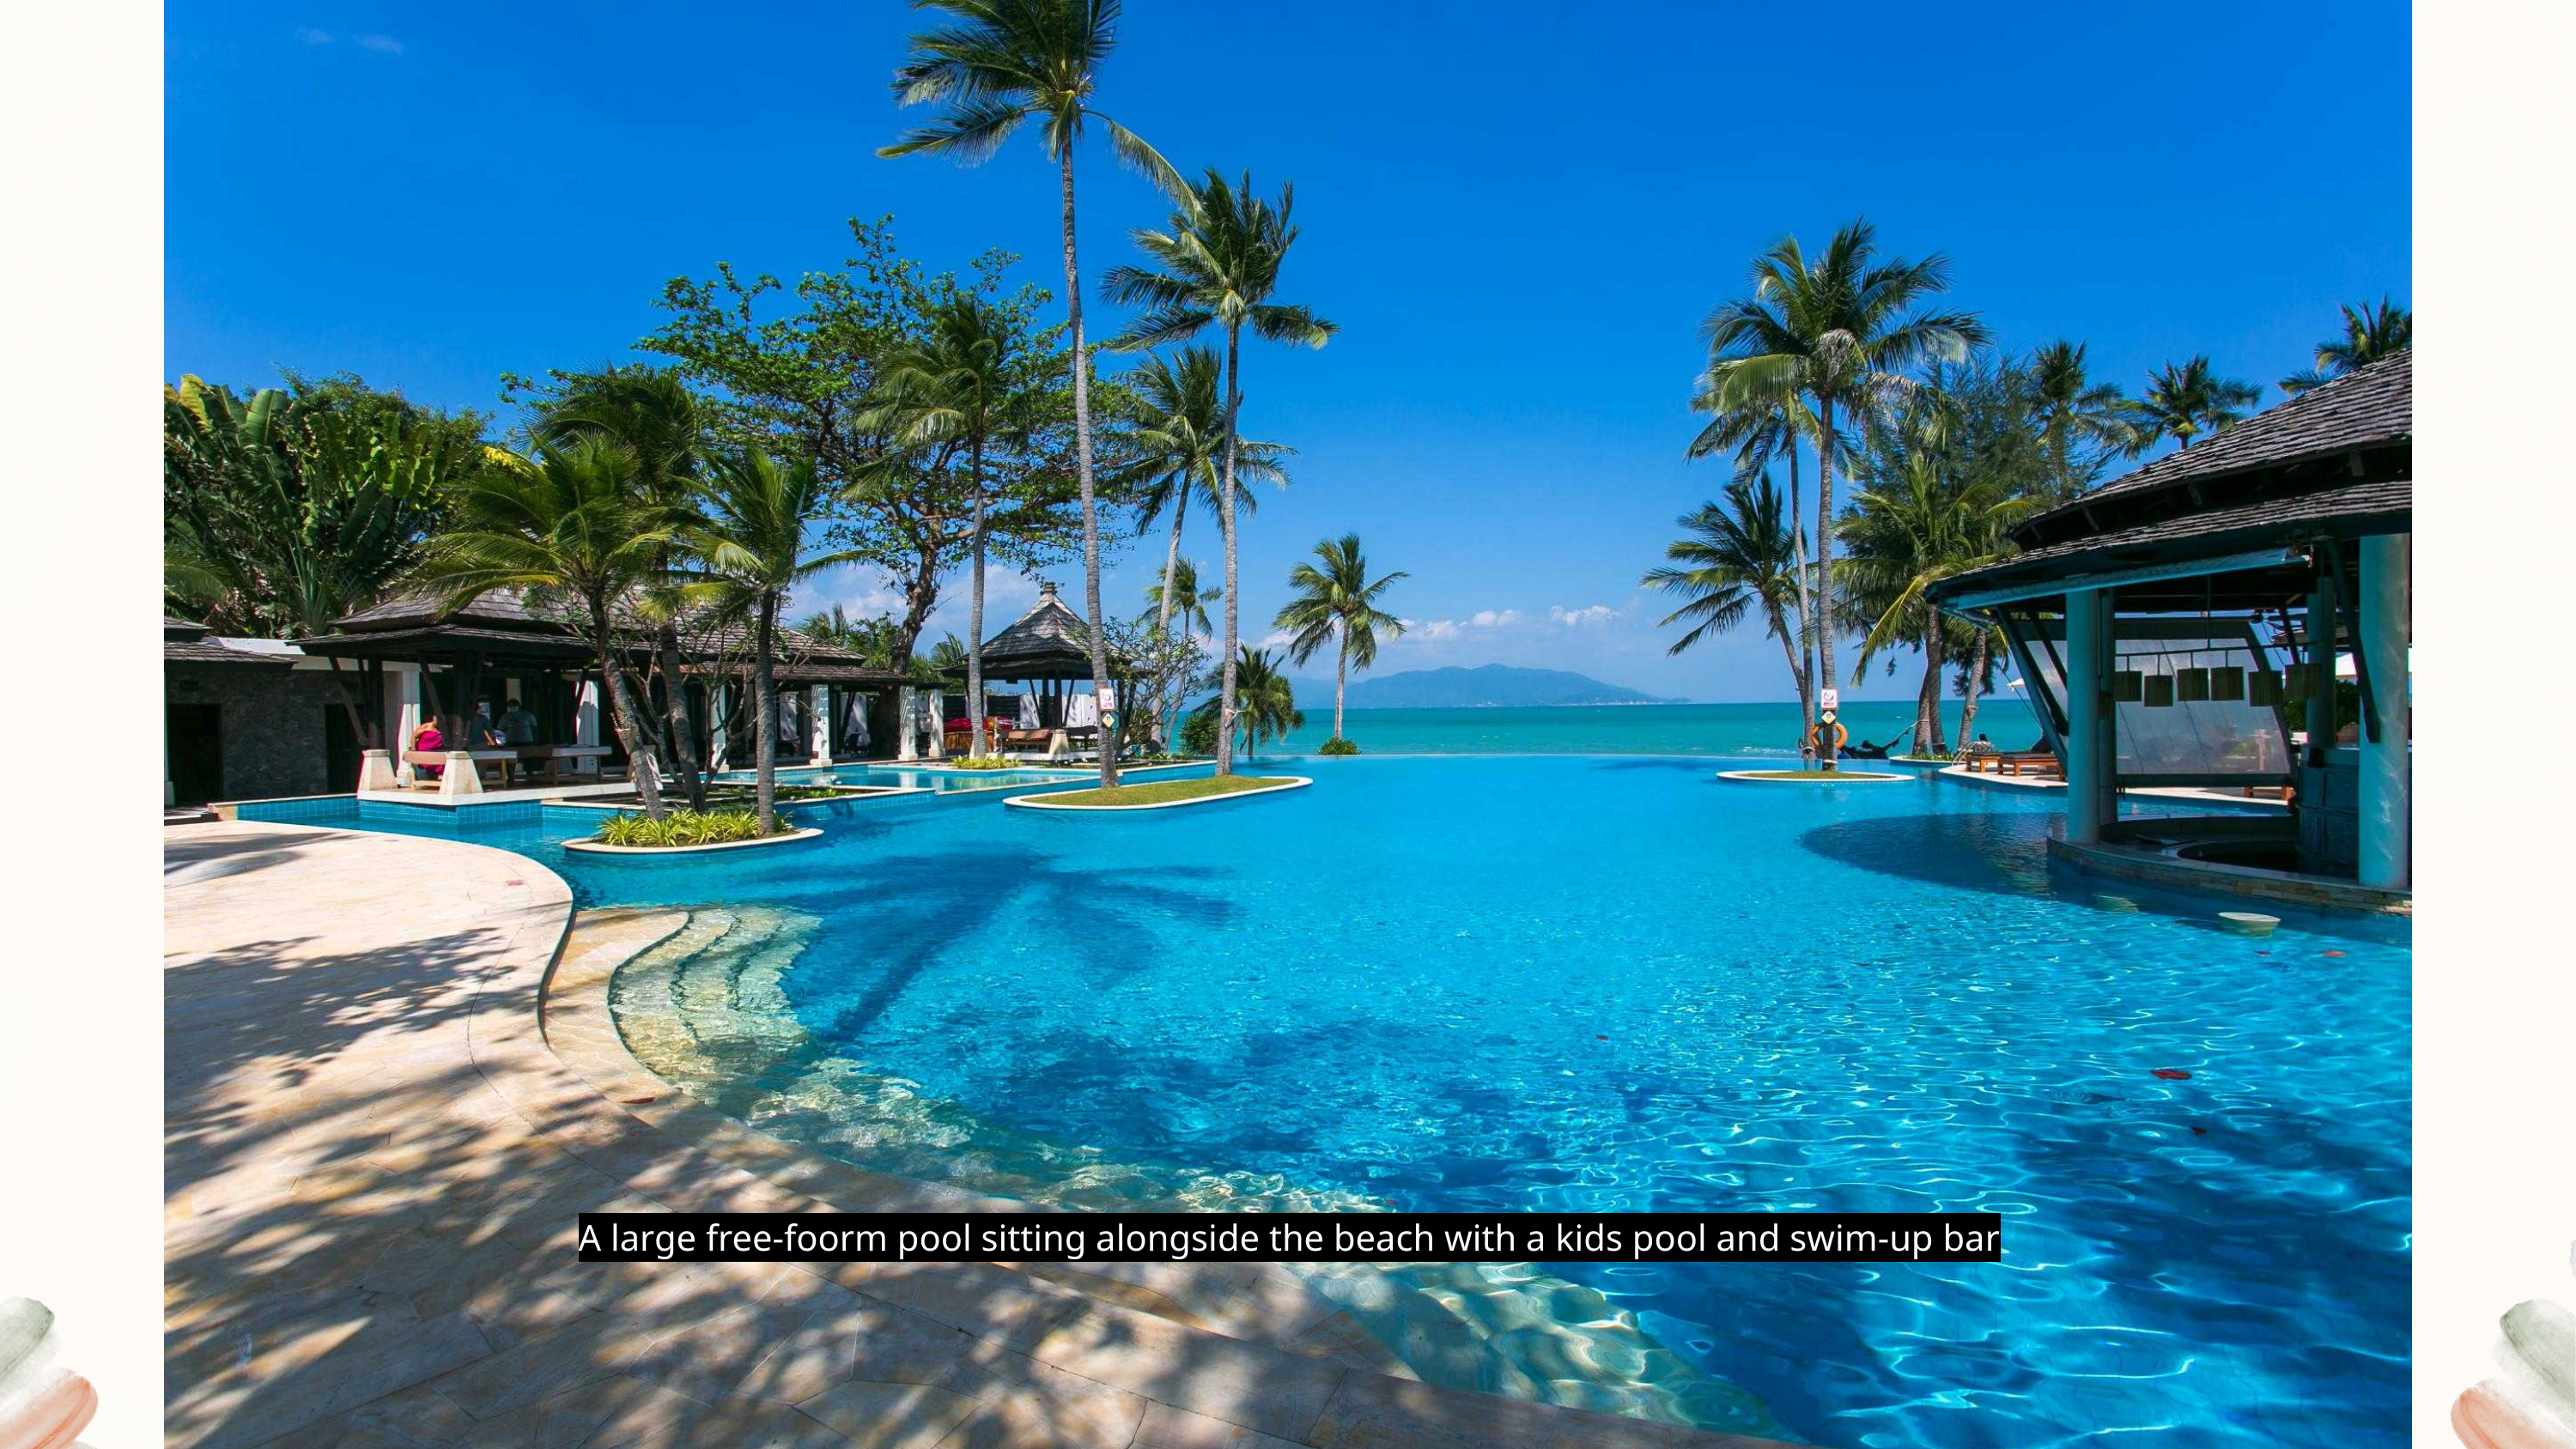

A large free-foorm pool sitting alongside the beach with a kids pool and swim-up bar